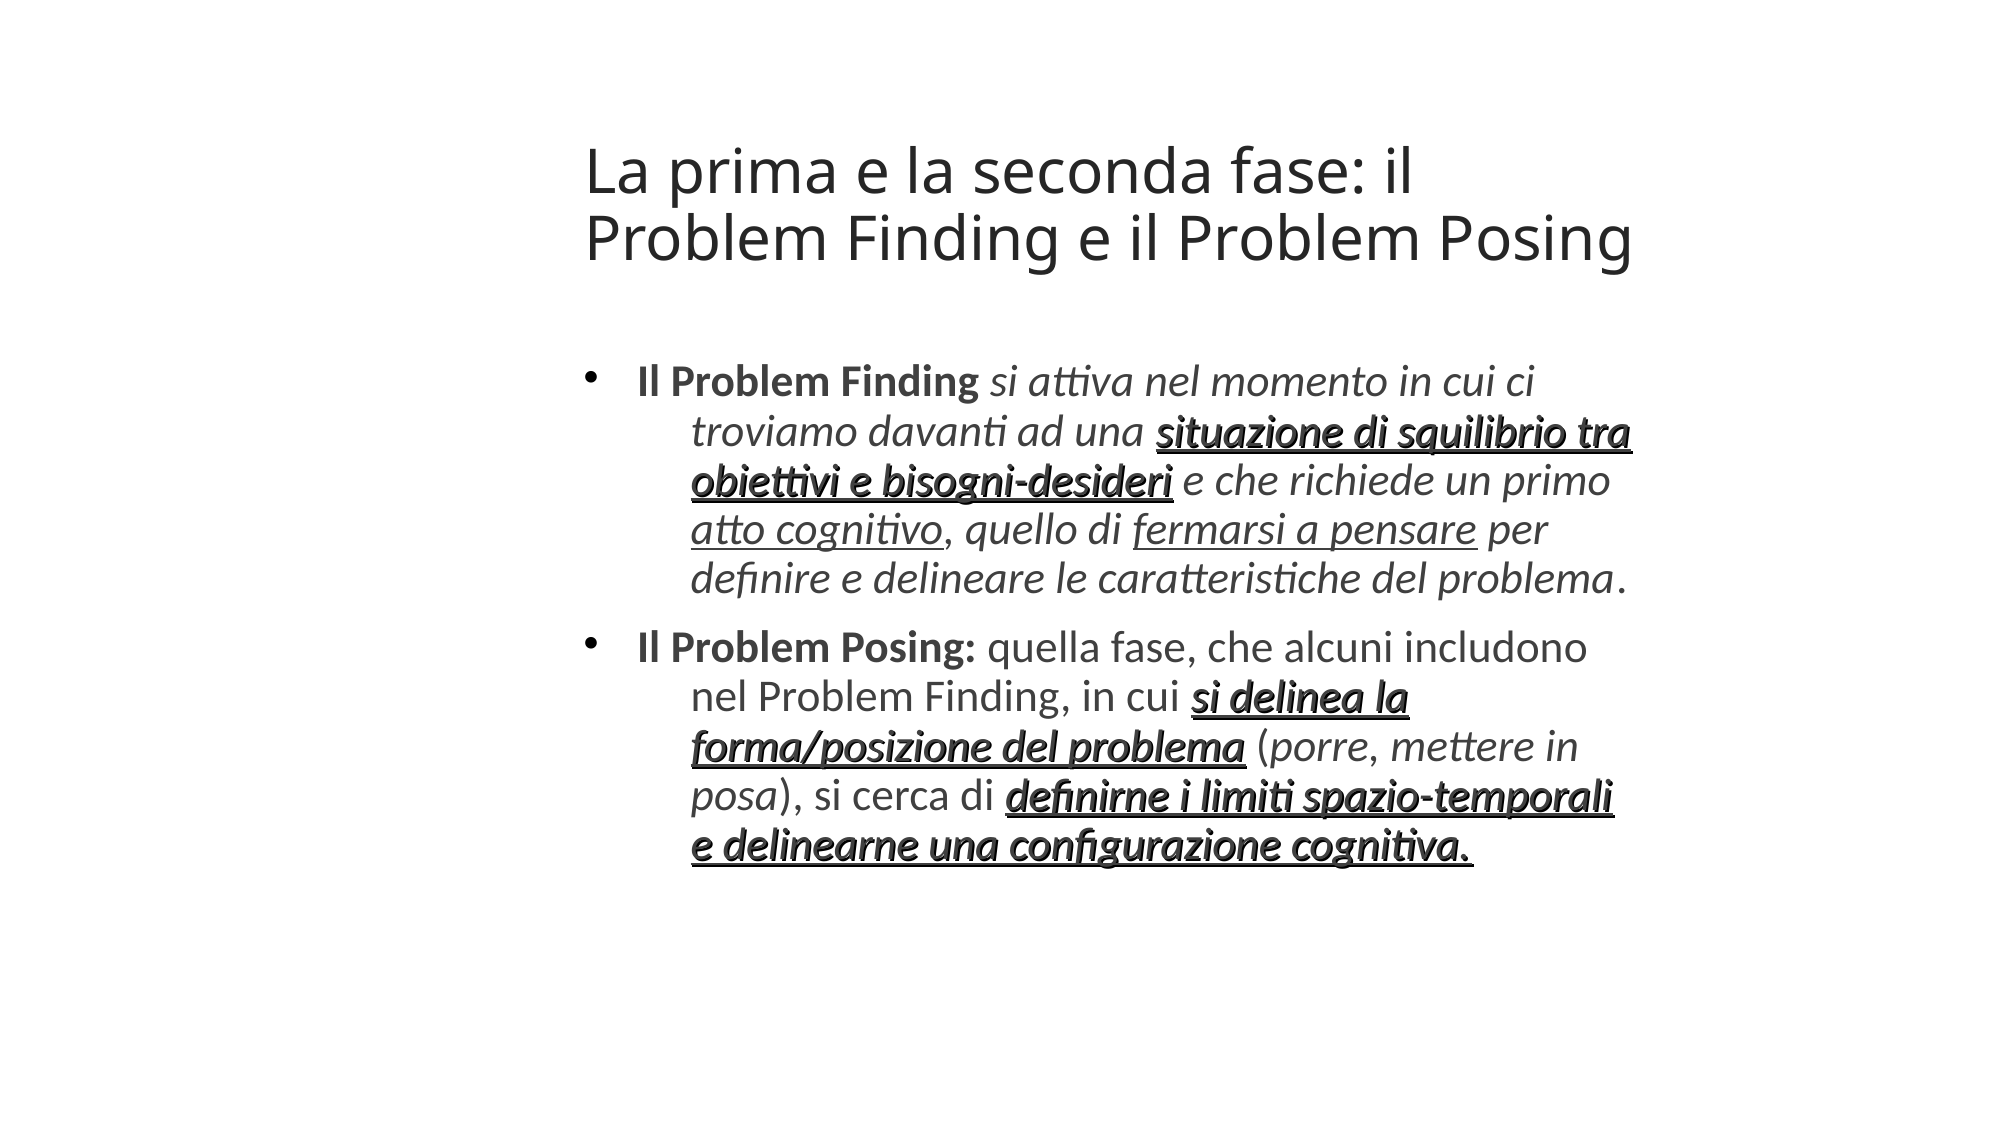

# La prima e la seconda fase: il Problem Finding e il Problem Posing
Il Problem Finding si attiva nel momento in cui ci troviamo davanti ad una situazione di squilibrio tra obiettivi e bisogni-desideri e che richiede un primo atto cognitivo, quello di fermarsi a pensare per definire e delineare le caratteristiche del problema.
Il Problem Posing: quella fase, che alcuni includono nel Problem Finding, in cui si delinea la forma/posizione del problema (porre, mettere in posa), si cerca di definirne i limiti spazio-temporali e delinearne una configurazione cognitiva.